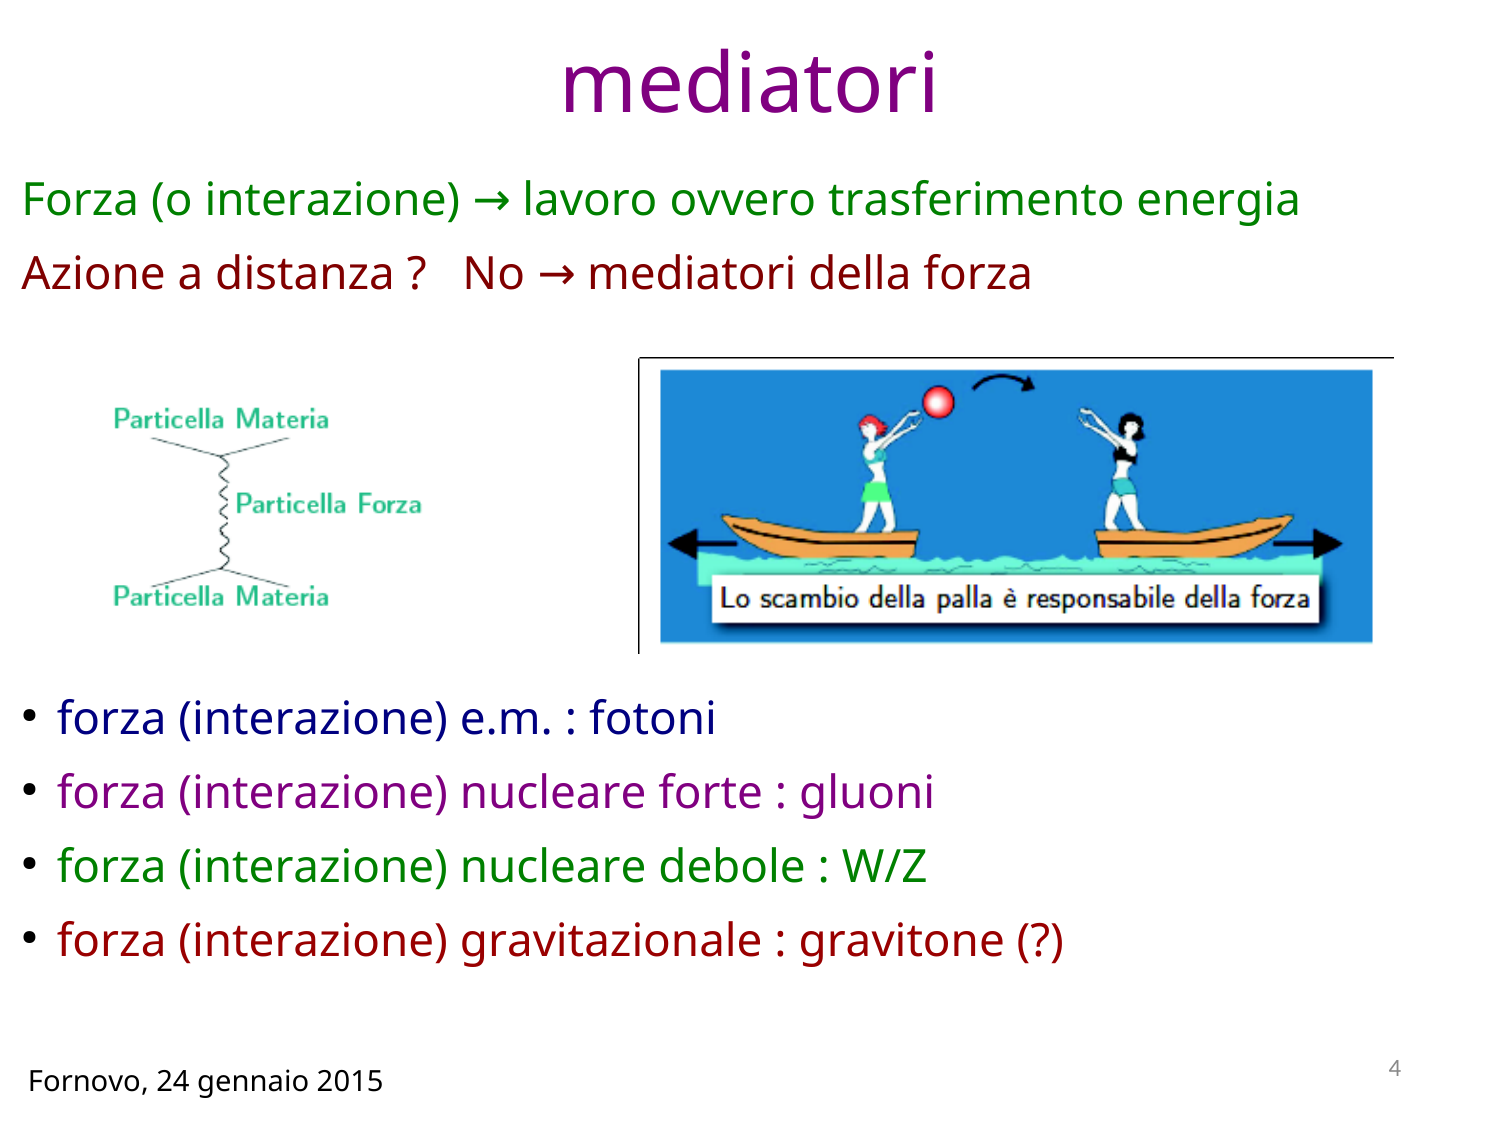

mediatori
Forza (o interazione) → lavoro ovvero trasferimento energia
Azione a distanza ? No → mediatori della forza
forza (interazione) e.m. : fotoni
forza (interazione) nucleare forte : gluoni
forza (interazione) nucleare debole : W/Z
forza (interazione) gravitazionale : gravitone (?)
4